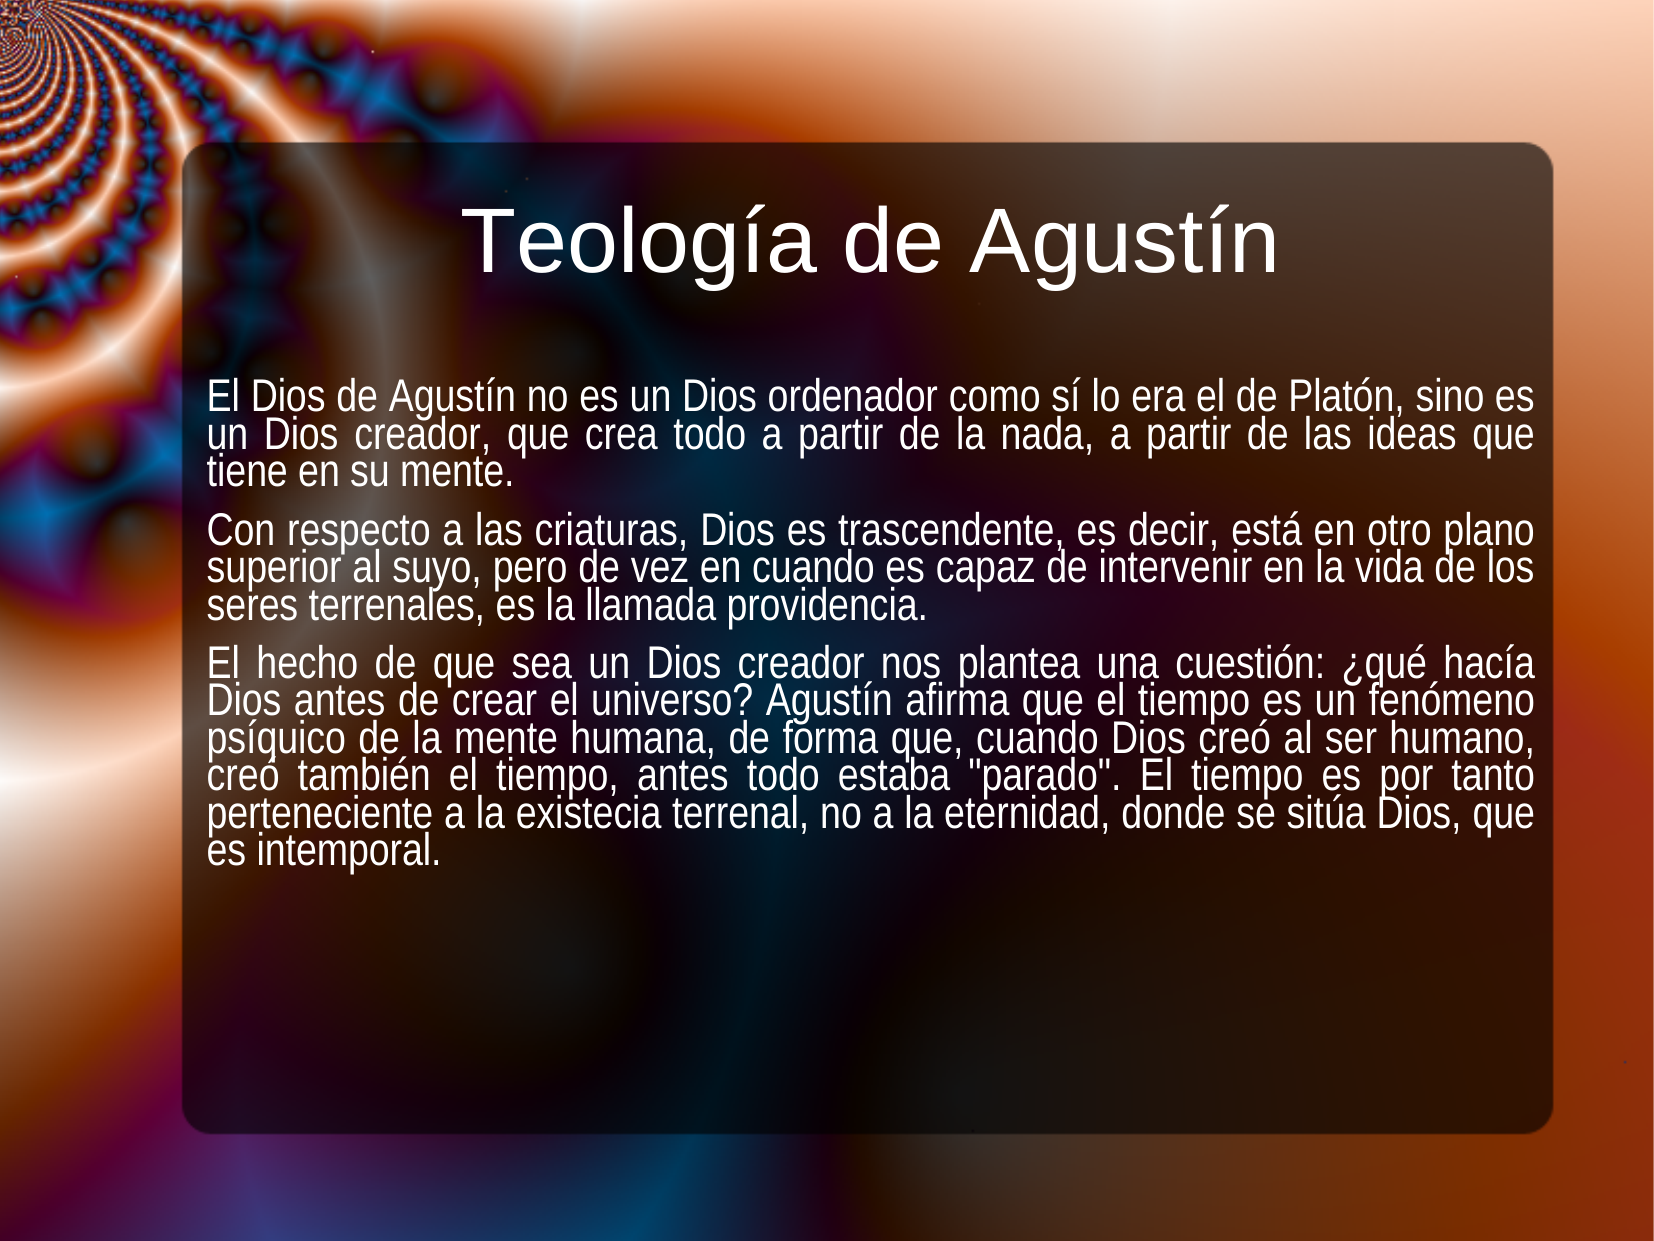

# Teología de Agustín
El Dios de Agustín no es un Dios ordenador como sí lo era el de Platón, sino es un Dios creador, que crea todo a partir de la nada, a partir de las ideas que tiene en su mente.
Con respecto a las criaturas, Dios es trascendente, es decir, está en otro plano superior al suyo, pero de vez en cuando es capaz de intervenir en la vida de los seres terrenales, es la llamada providencia.
El hecho de que sea un Dios creador nos plantea una cuestión: ¿qué hacía Dios antes de crear el universo? Agustín afirma que el tiempo es un fenómeno psíquico de la mente humana, de forma que, cuando Dios creó al ser humano, creó también el tiempo, antes todo estaba "parado". El tiempo es por tanto perteneciente a la existecia terrenal, no a la eternidad, donde se sitúa Dios, que es intemporal.